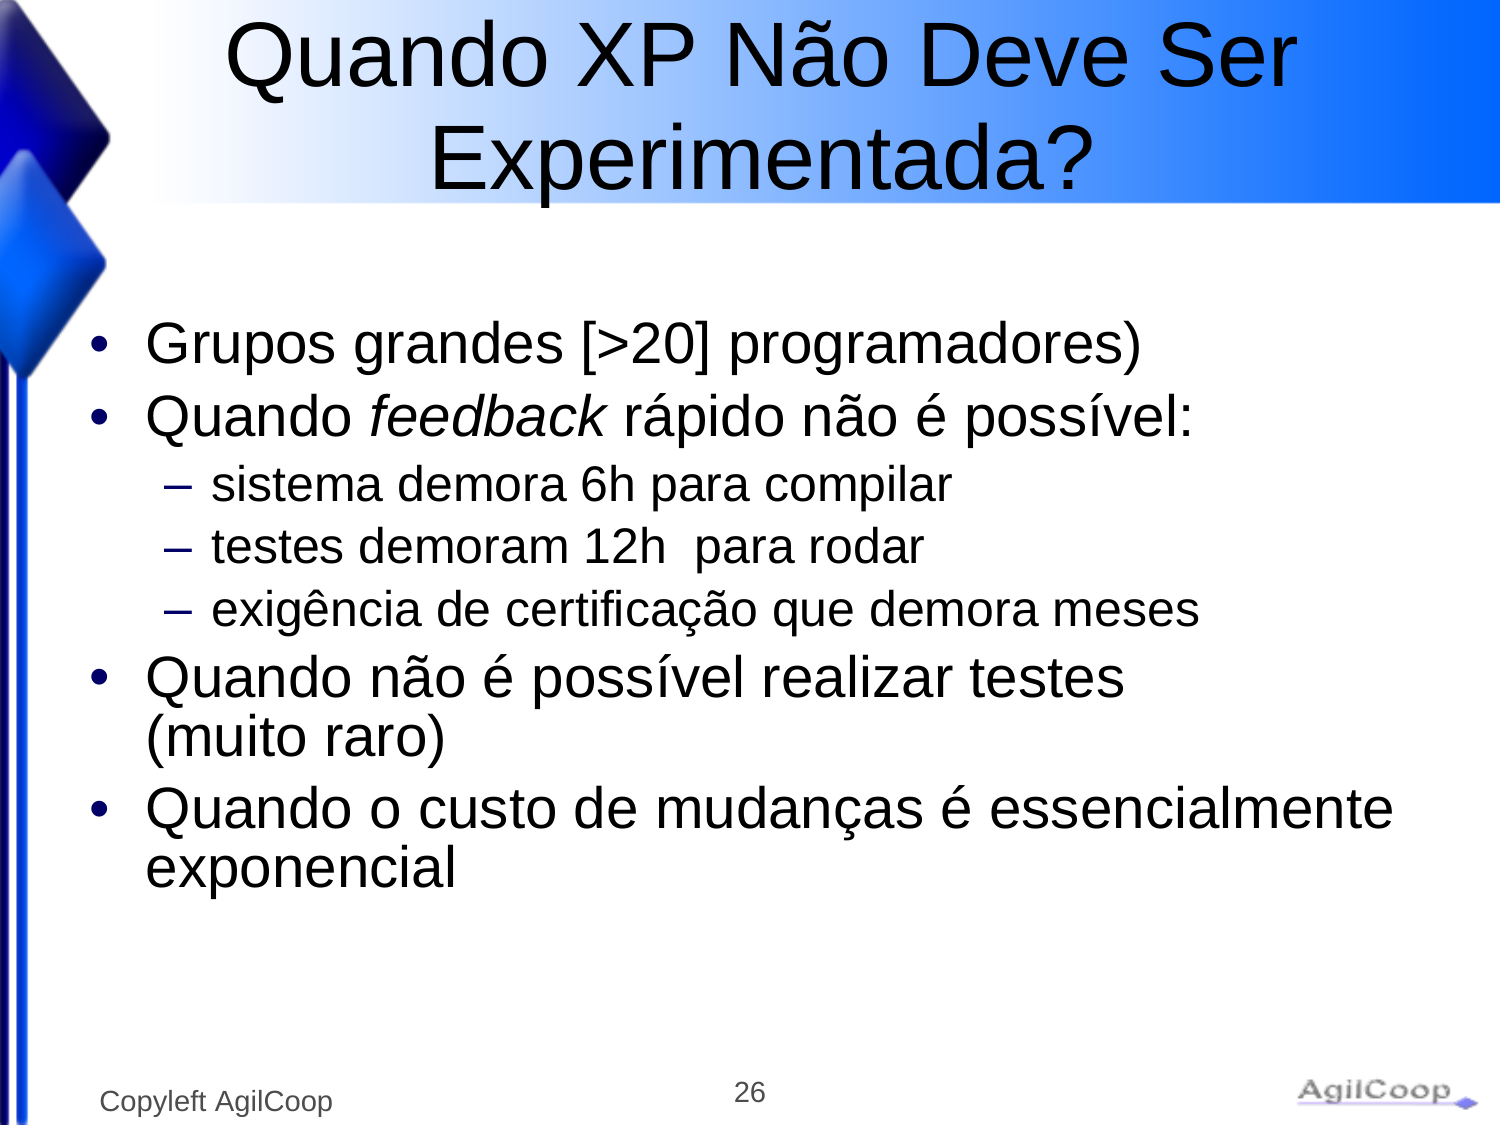

# Quando XP Não Deve Ser Experimentada?
Grupos grandes [>20] programadores)
Quando feedback rápido não é possível:
sistema demora 6h para compilar
testes demoram 12h para rodar
exigência de certificação que demora meses
Quando não é possível realizar testes
(muito raro)
Quando o custo de mudanças é essencialmente exponencial
26